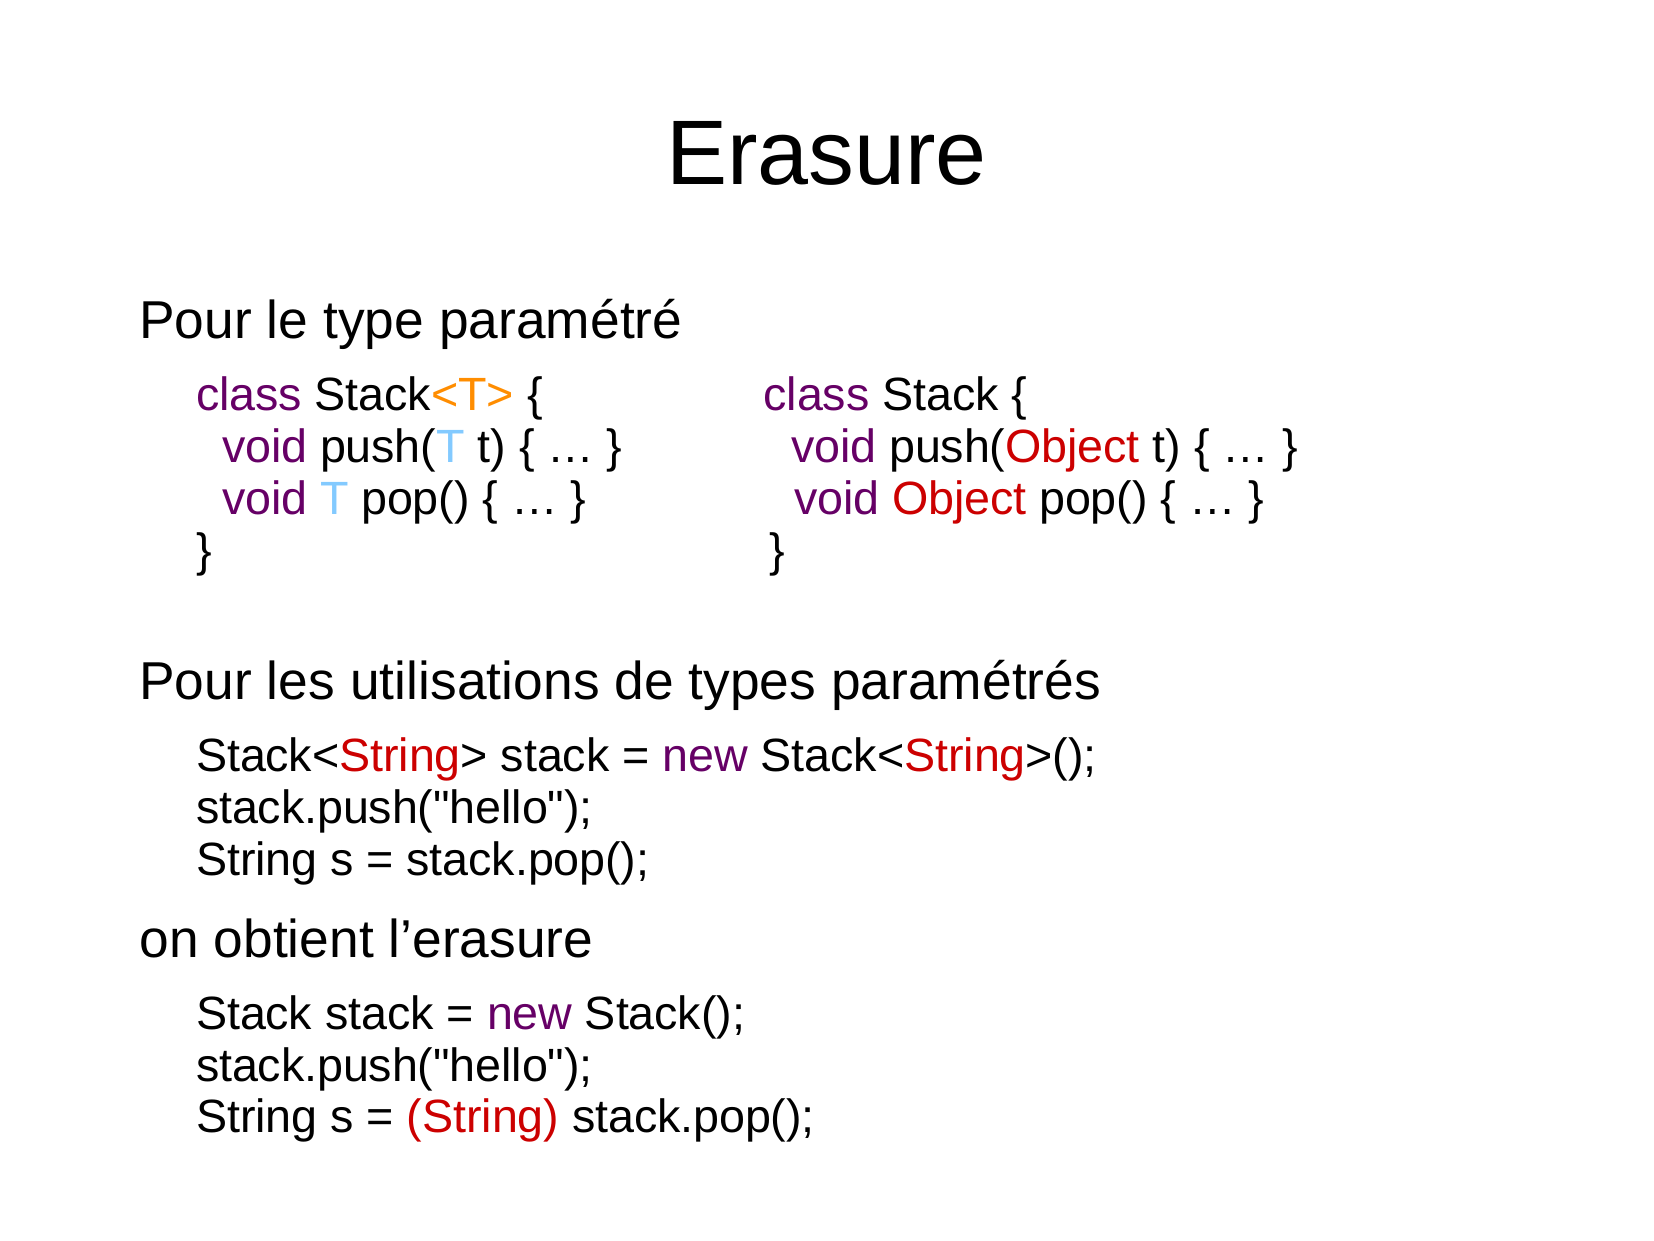

# Erasure
Pour le type paramétré
class Stack<T> { class Stack {
 void push(T t) { … } void push(Object t) { … }
 void T pop() { … } void Object pop() { … }
} }
Pour les utilisations de types paramétrés
Stack<String> stack = new Stack<String>();
stack.push("hello");
String s = stack.pop();
on obtient l’erasure
Stack stack = new Stack();
stack.push("hello");
String s = (String) stack.pop();